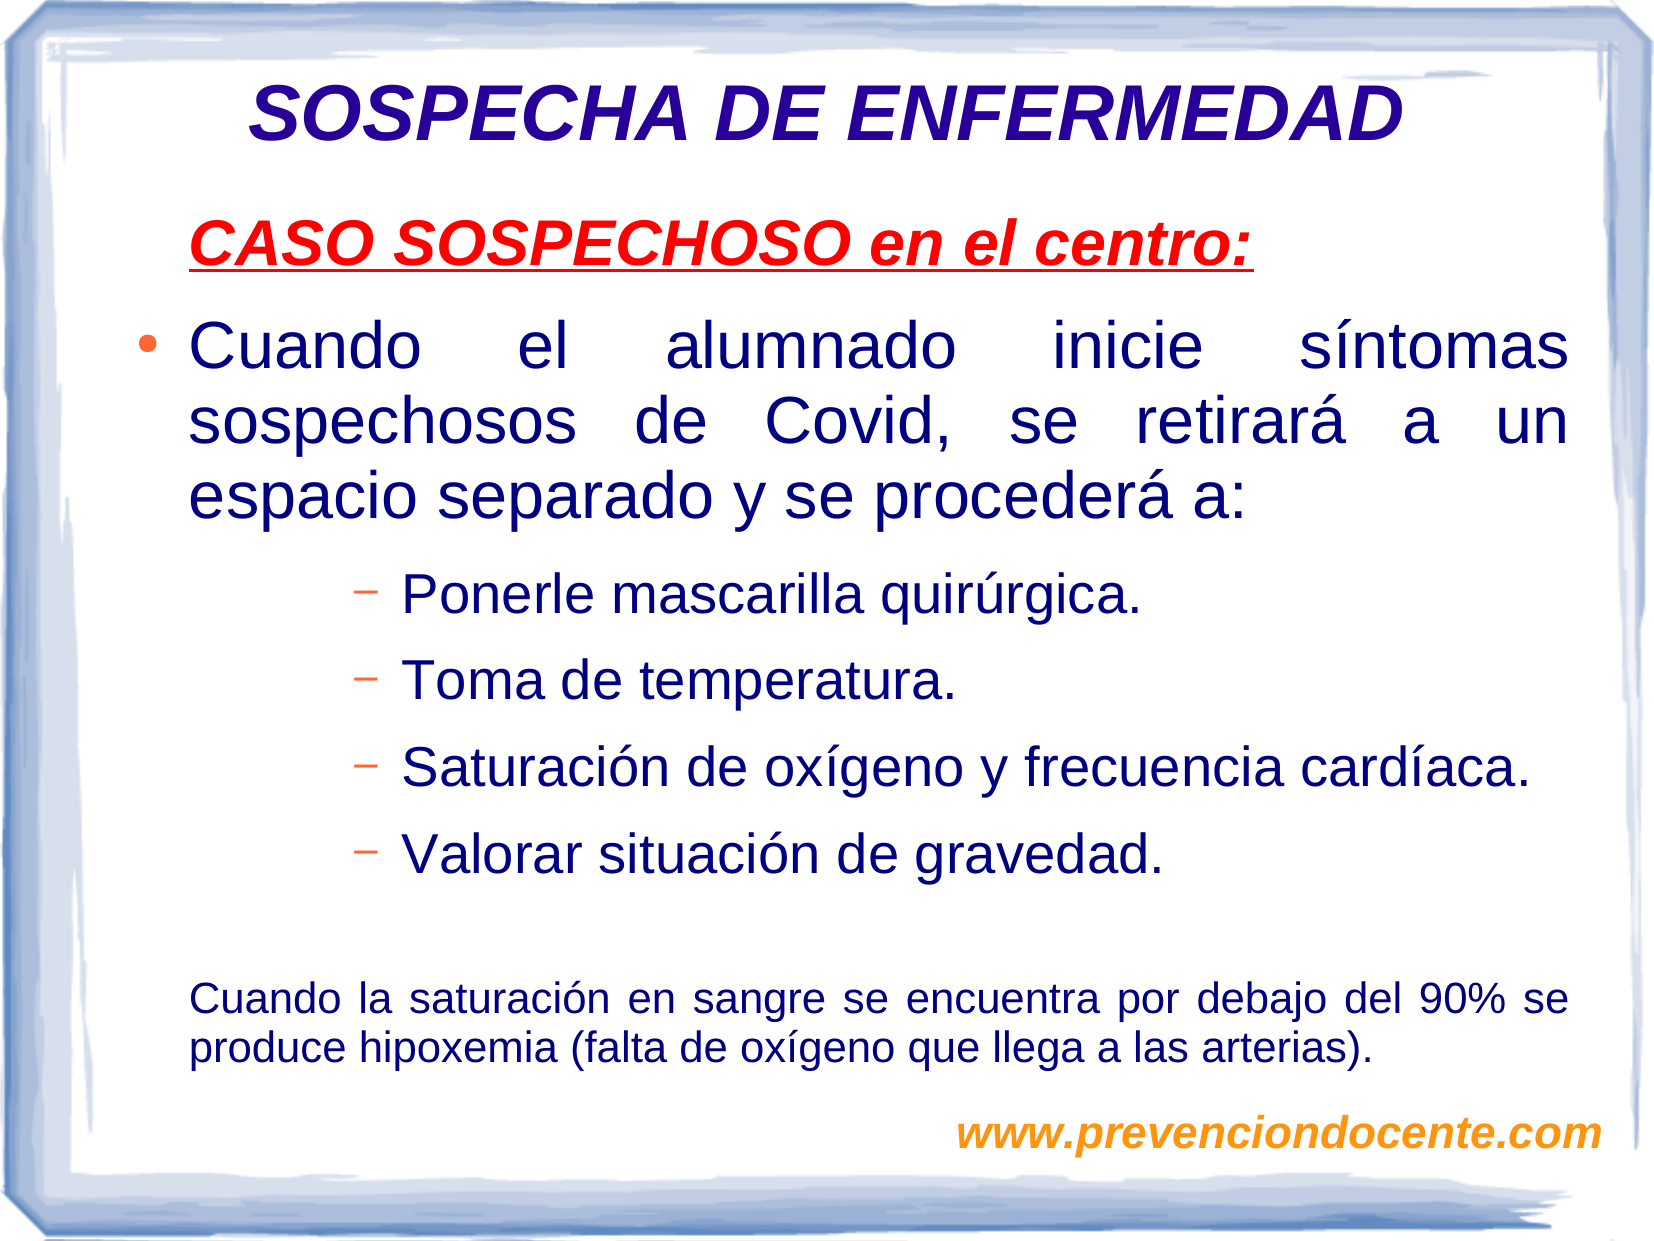

# SOSPECHA DE ENFERMEDAD
CASO SOSPECHOSO en el centro:
Cuando el alumnado inicie síntomas sospechosos de Covid, se retirará a un espacio separado y se procederá a:
Ponerle mascarilla quirúrgica.
Toma de temperatura.
Saturación de oxígeno y frecuencia cardíaca.
Valorar situación de gravedad.
Cuando la saturación en sangre se encuentra por debajo del 90% se produce hipoxemia (falta de oxígeno que llega a las arterias).
www.prevenciondocente.com